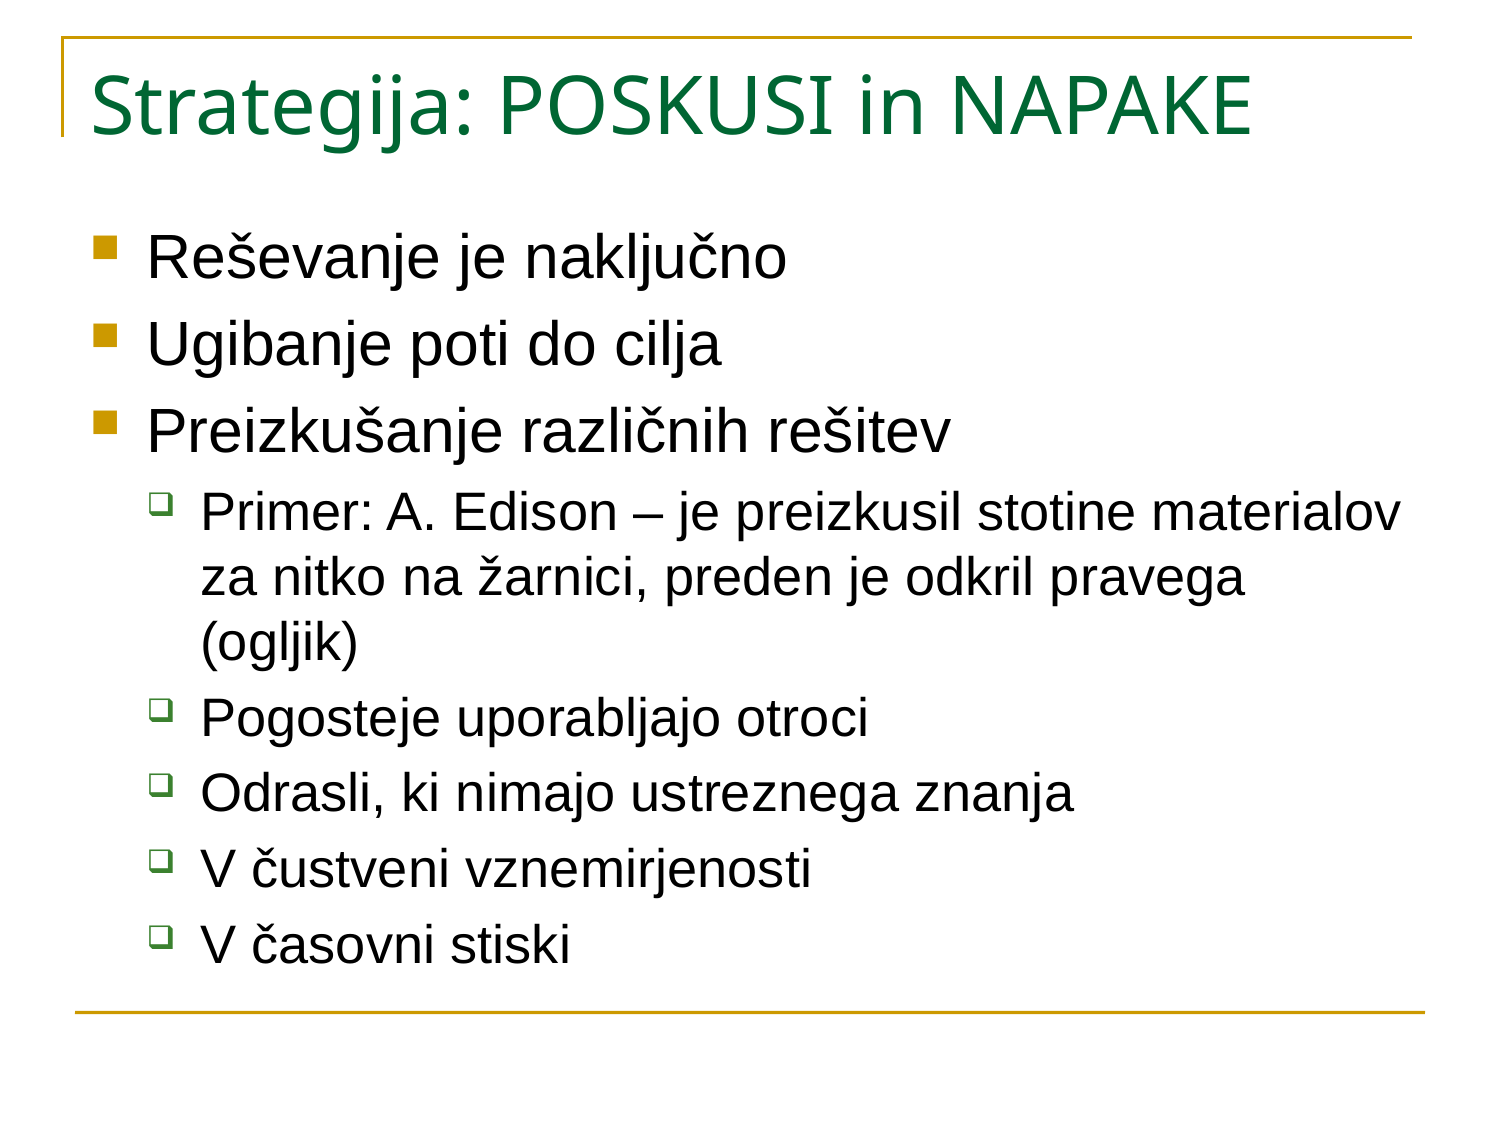

# Strategija: POSKUSI in NAPAKE
Reševanje je naključno
Ugibanje poti do cilja
Preizkušanje različnih rešitev
Primer: A. Edison – je preizkusil stotine materialov za nitko na žarnici, preden je odkril pravega (ogljik)
Pogosteje uporabljajo otroci
Odrasli, ki nimajo ustreznega znanja
V čustveni vznemirjenosti
V časovni stiski